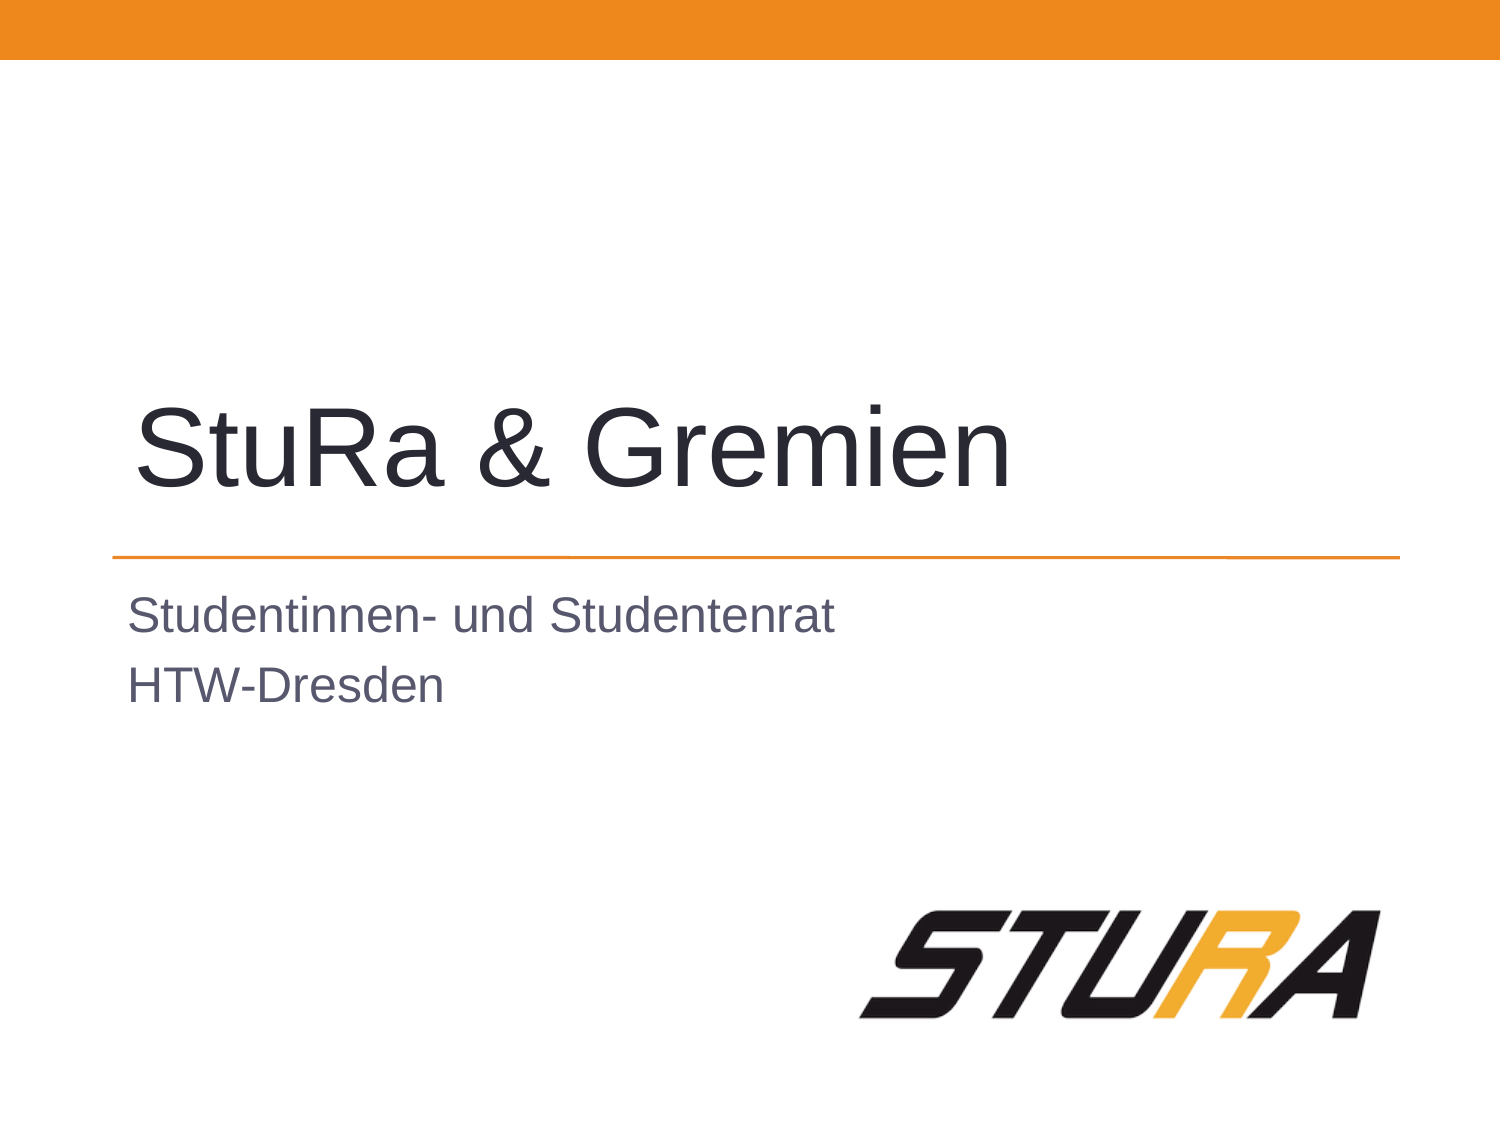

# StuRa & Gremien
Studentinnen- und Studentenrat
HTW-Dresden